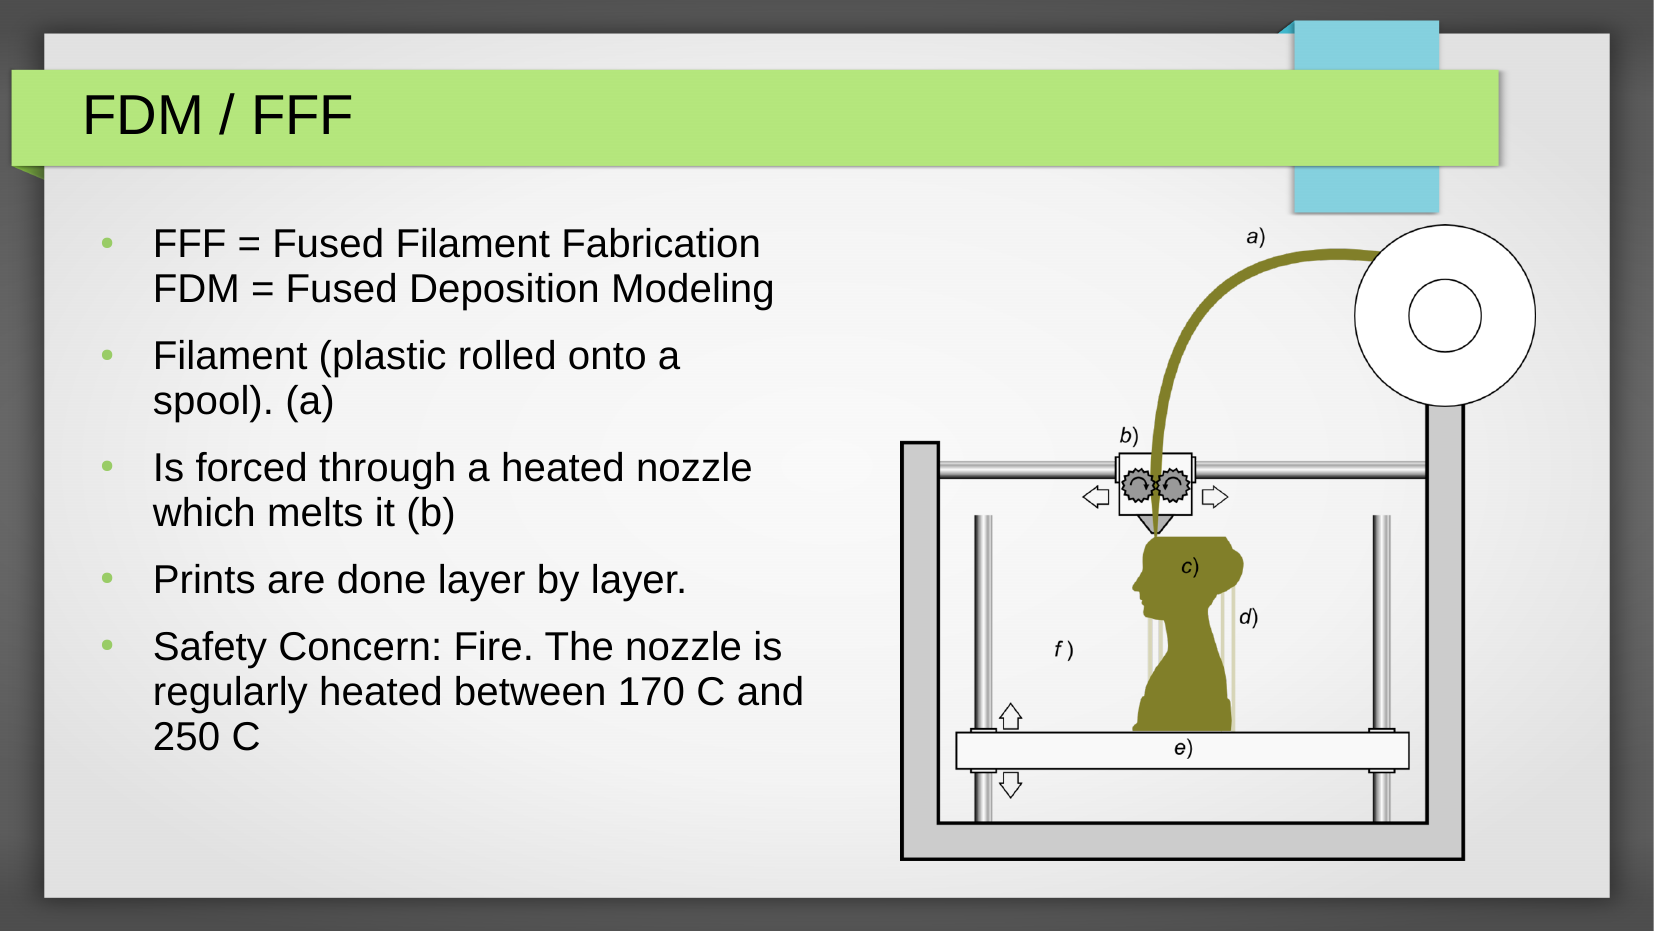

# FDM / FFF
FFF = Fused Filament Fabrication
FDM = Fused Deposition Modeling
Filament (plastic rolled onto a spool). (a)
Is forced through a heated nozzle which melts it (b)
Prints are done layer by layer.
Safety Concern: Fire. The nozzle is regularly heated between 170 C and 250 C